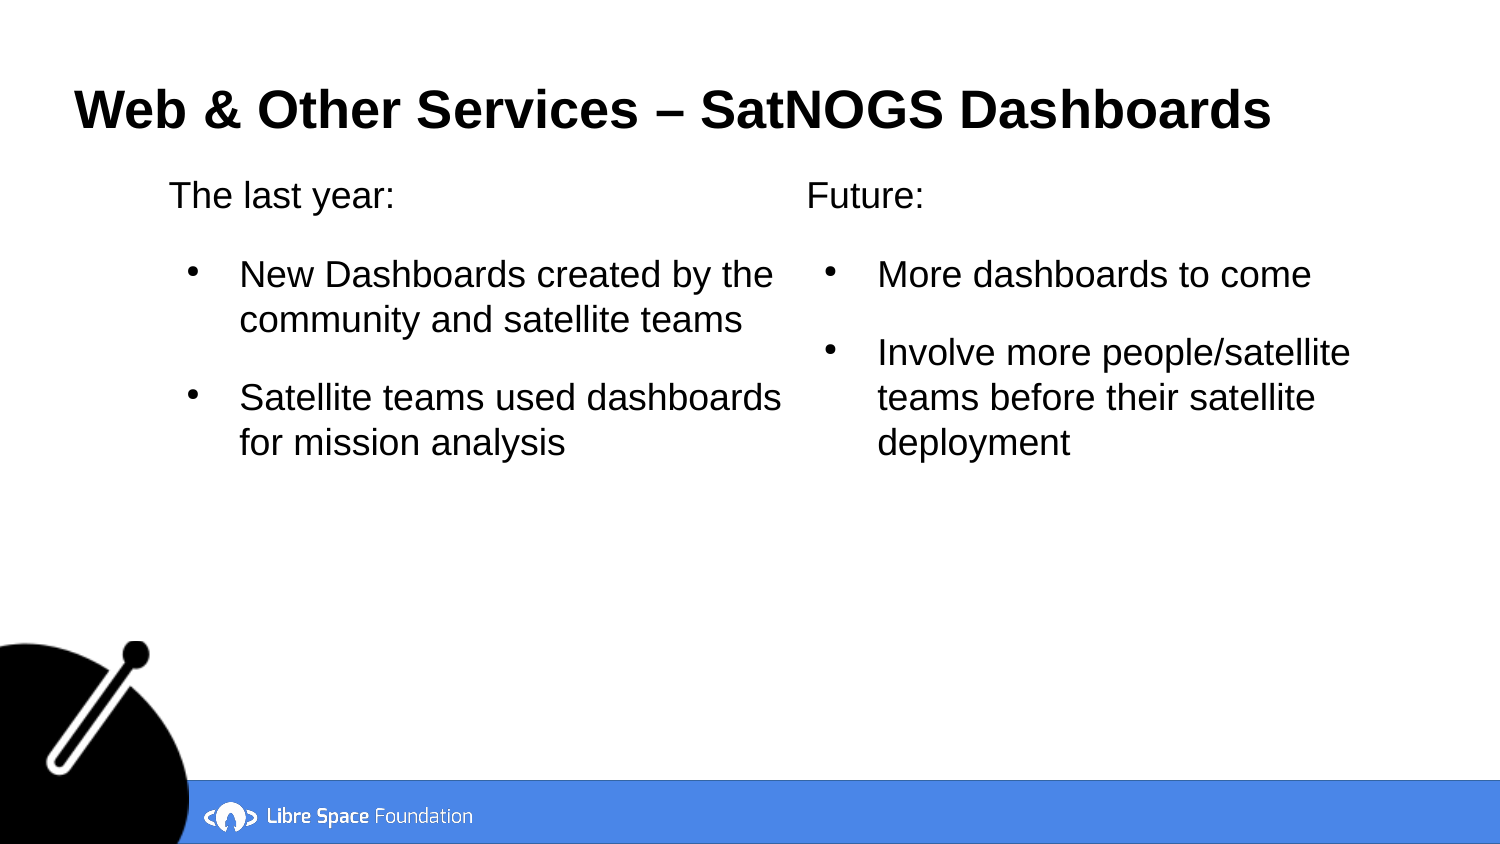

# Web & Other Services – SatNOGS Dashboards
The last year:
New Dashboards created by the community and satellite teams
Satellite teams used dashboards for mission analysis
Future:
More dashboards to come
Involve more people/satellite teams before their satellite deployment